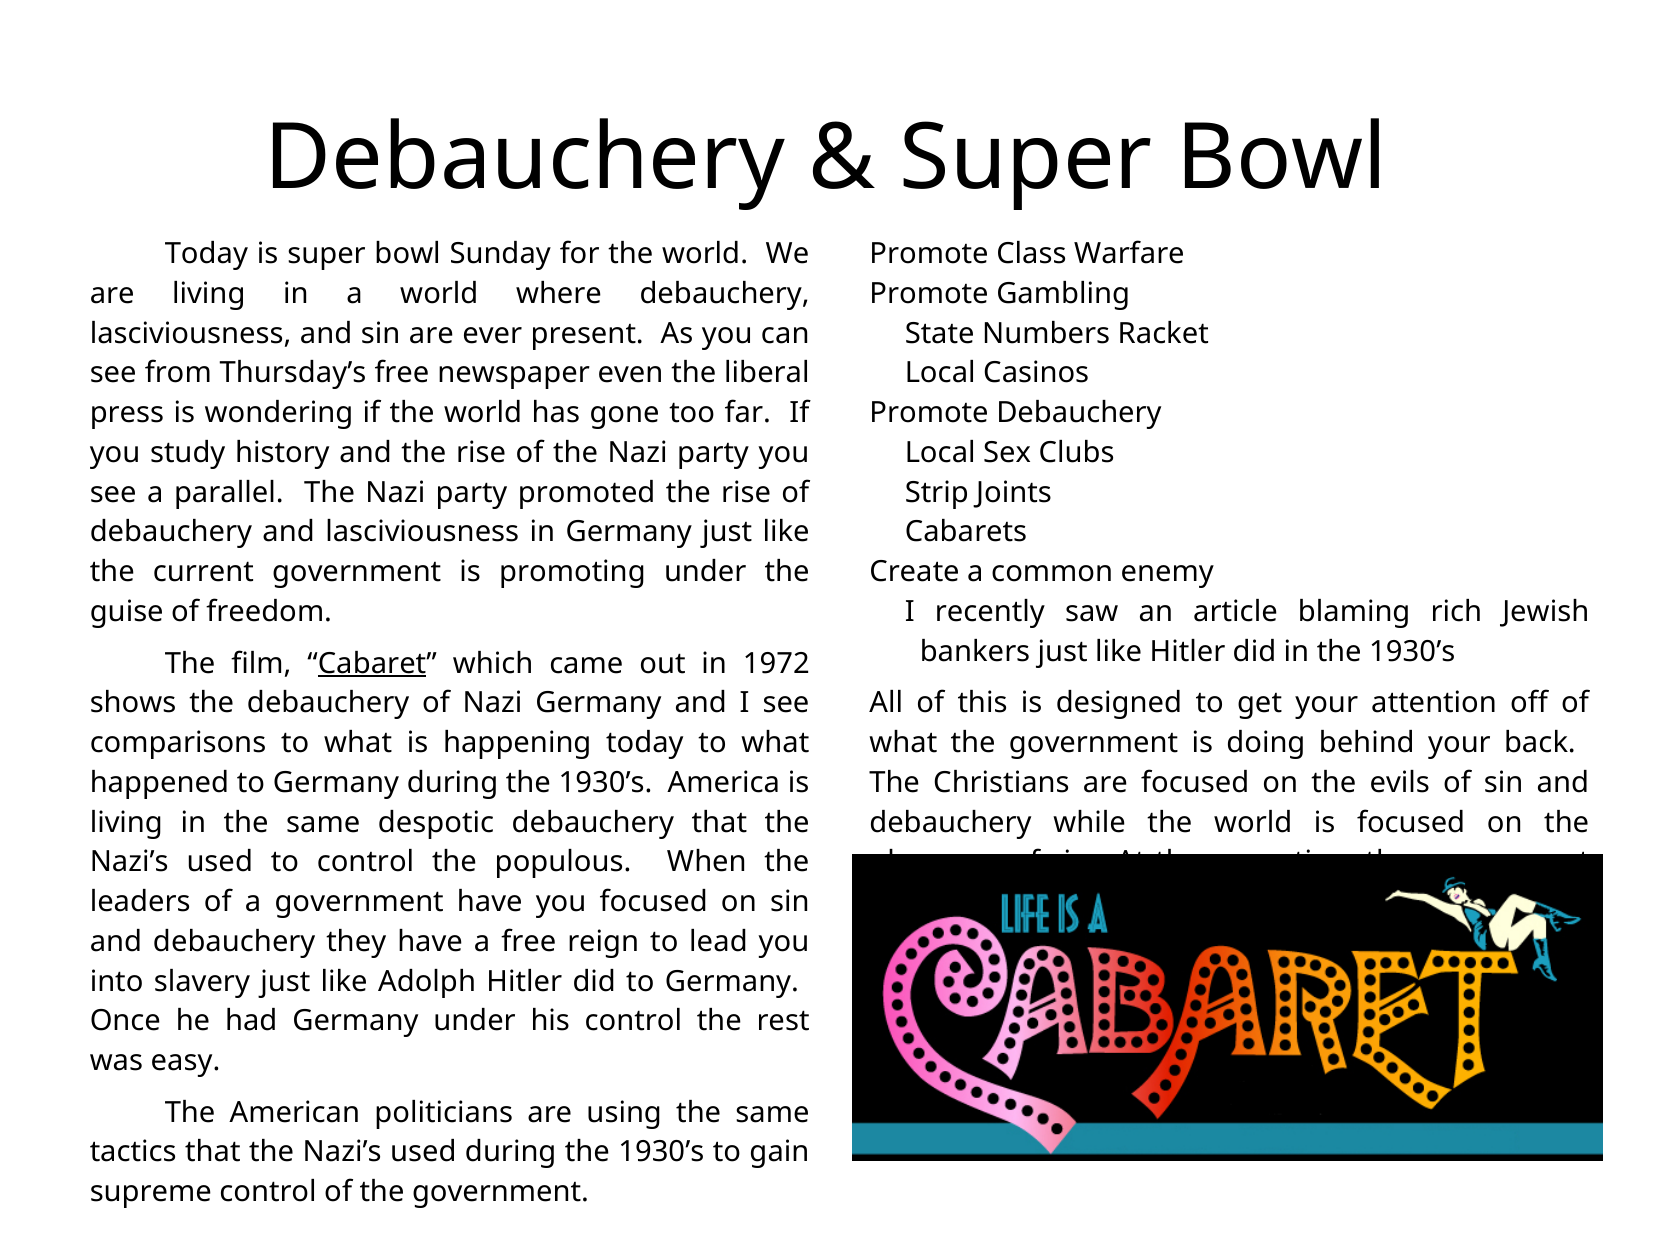

# Debauchery & Super Bowl
Today is super bowl Sunday for the world. We are living in a world where debauchery, lasciviousness, and sin are ever present. As you can see from Thursday’s free newspaper even the liberal press is wondering if the world has gone too far. If you study history and the rise of the Nazi party you see a parallel. The Nazi party promoted the rise of debauchery and lasciviousness in Germany just like the current government is promoting under the guise of freedom.
The film, “Cabaret” which came out in 1972 shows the debauchery of Nazi Germany and I see comparisons to what is happening today to what happened to Germany during the 1930’s. America is living in the same despotic debauchery that the Nazi’s used to control the populous. When the leaders of a government have you focused on sin and debauchery they have a free reign to lead you into slavery just like Adolph Hitler did to Germany. Once he had Germany under his control the rest was easy.
The American politicians are using the same tactics that the Nazi’s used during the 1930’s to gain supreme control of the government.
Promote Class Warfare
Promote Gambling
State Numbers Racket
Local Casinos
Promote Debauchery
Local Sex Clubs
Strip Joints
Cabarets
Create a common enemy
I recently saw an article blaming rich Jewish bankers just like Hitler did in the 1930’s
All of this is designed to get your attention off of what the government is doing behind your back. The Christians are focused on the evils of sin and debauchery while the world is focused on the pleasures of sin. At the same time the government seizes control!